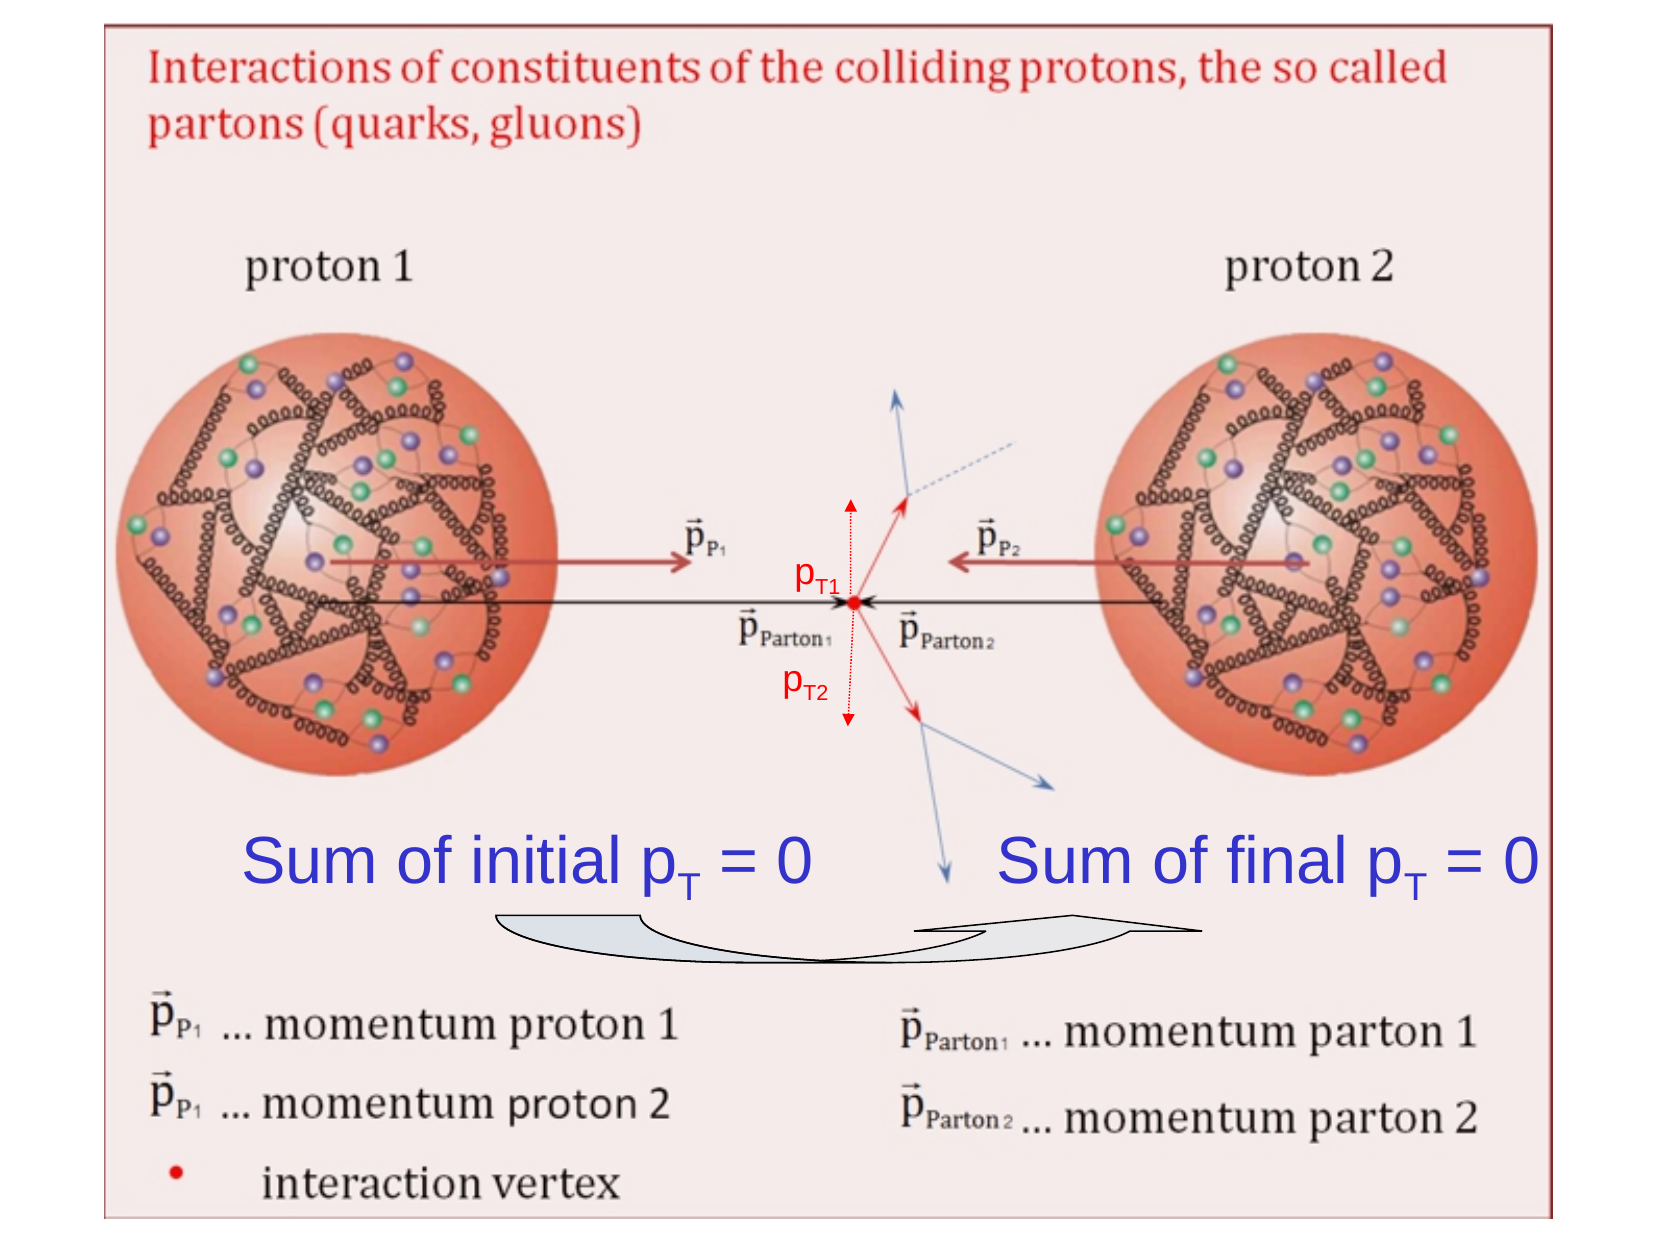

pT1
pT2
Sum of initial pT = 0
Sum of final pT = 0